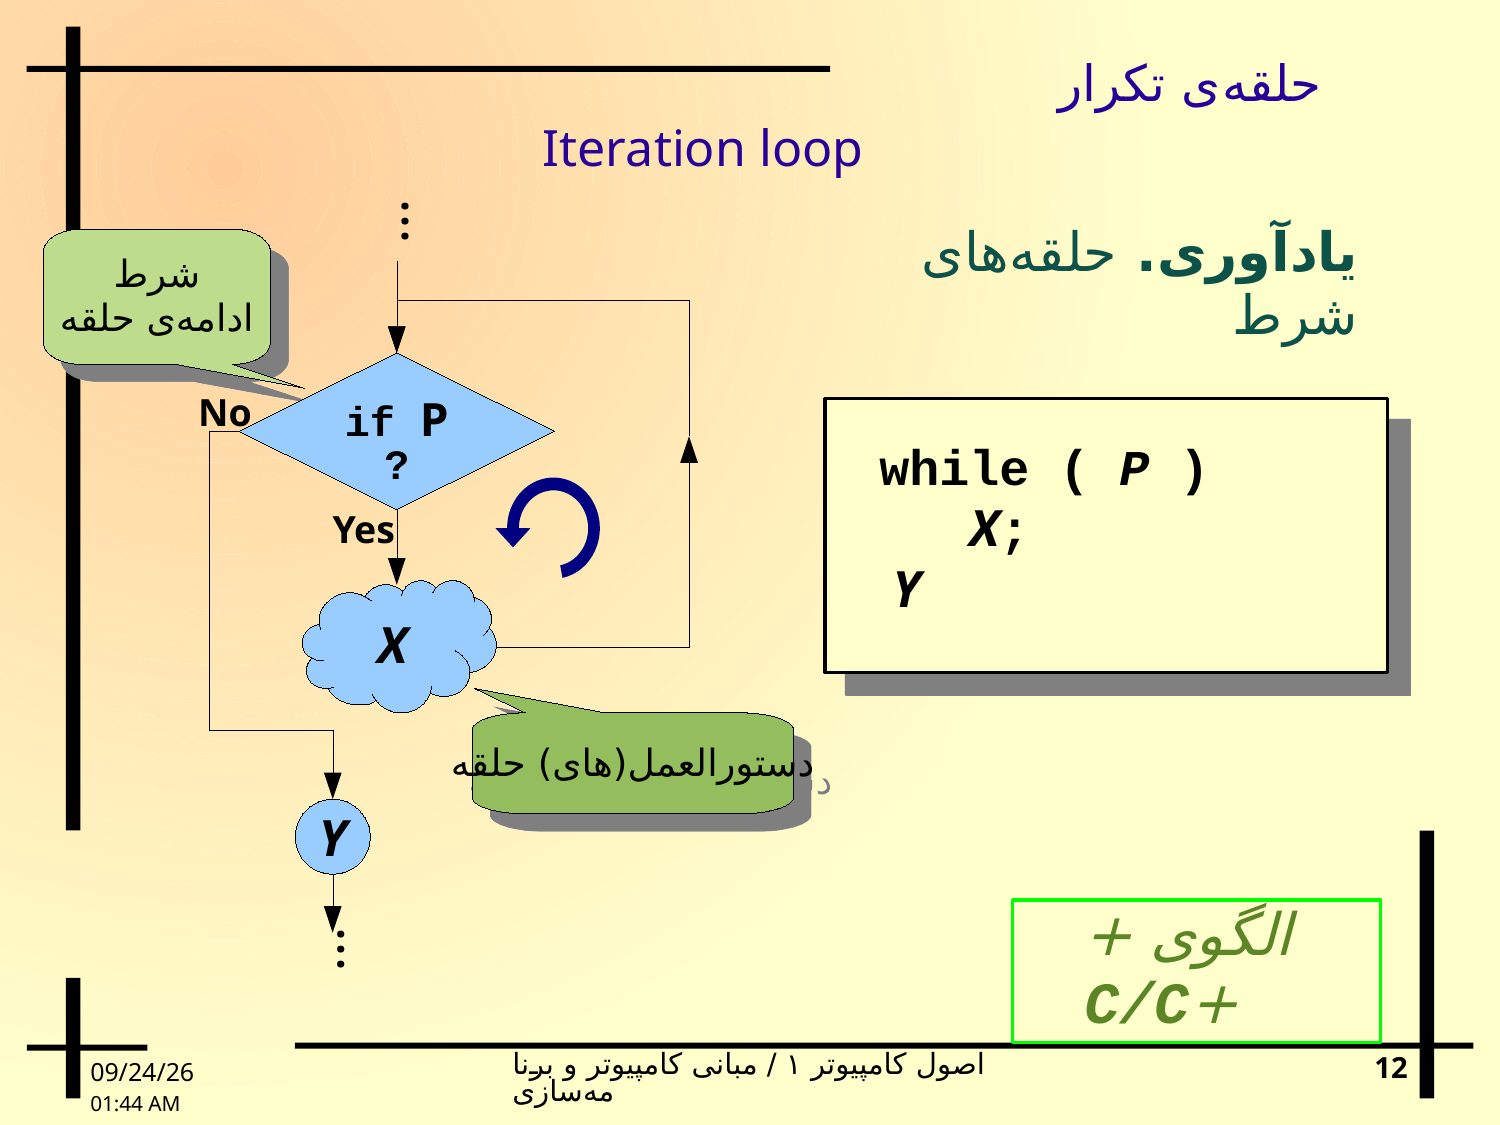

حلقه‌ی تکرار Iteration loop
...
# یادآوری. حلقه‌های شرط
شرط
ادامه‌ی حلقه
if P
?
No
while ( P )
 X;
 Y
Yes
X
دستورالعمل(های) حلقه
Y
الگوی ++C/C
...
اصول کامپیوتر ۱ / مبانی کامپیوتر و برنامه‌سازی
12